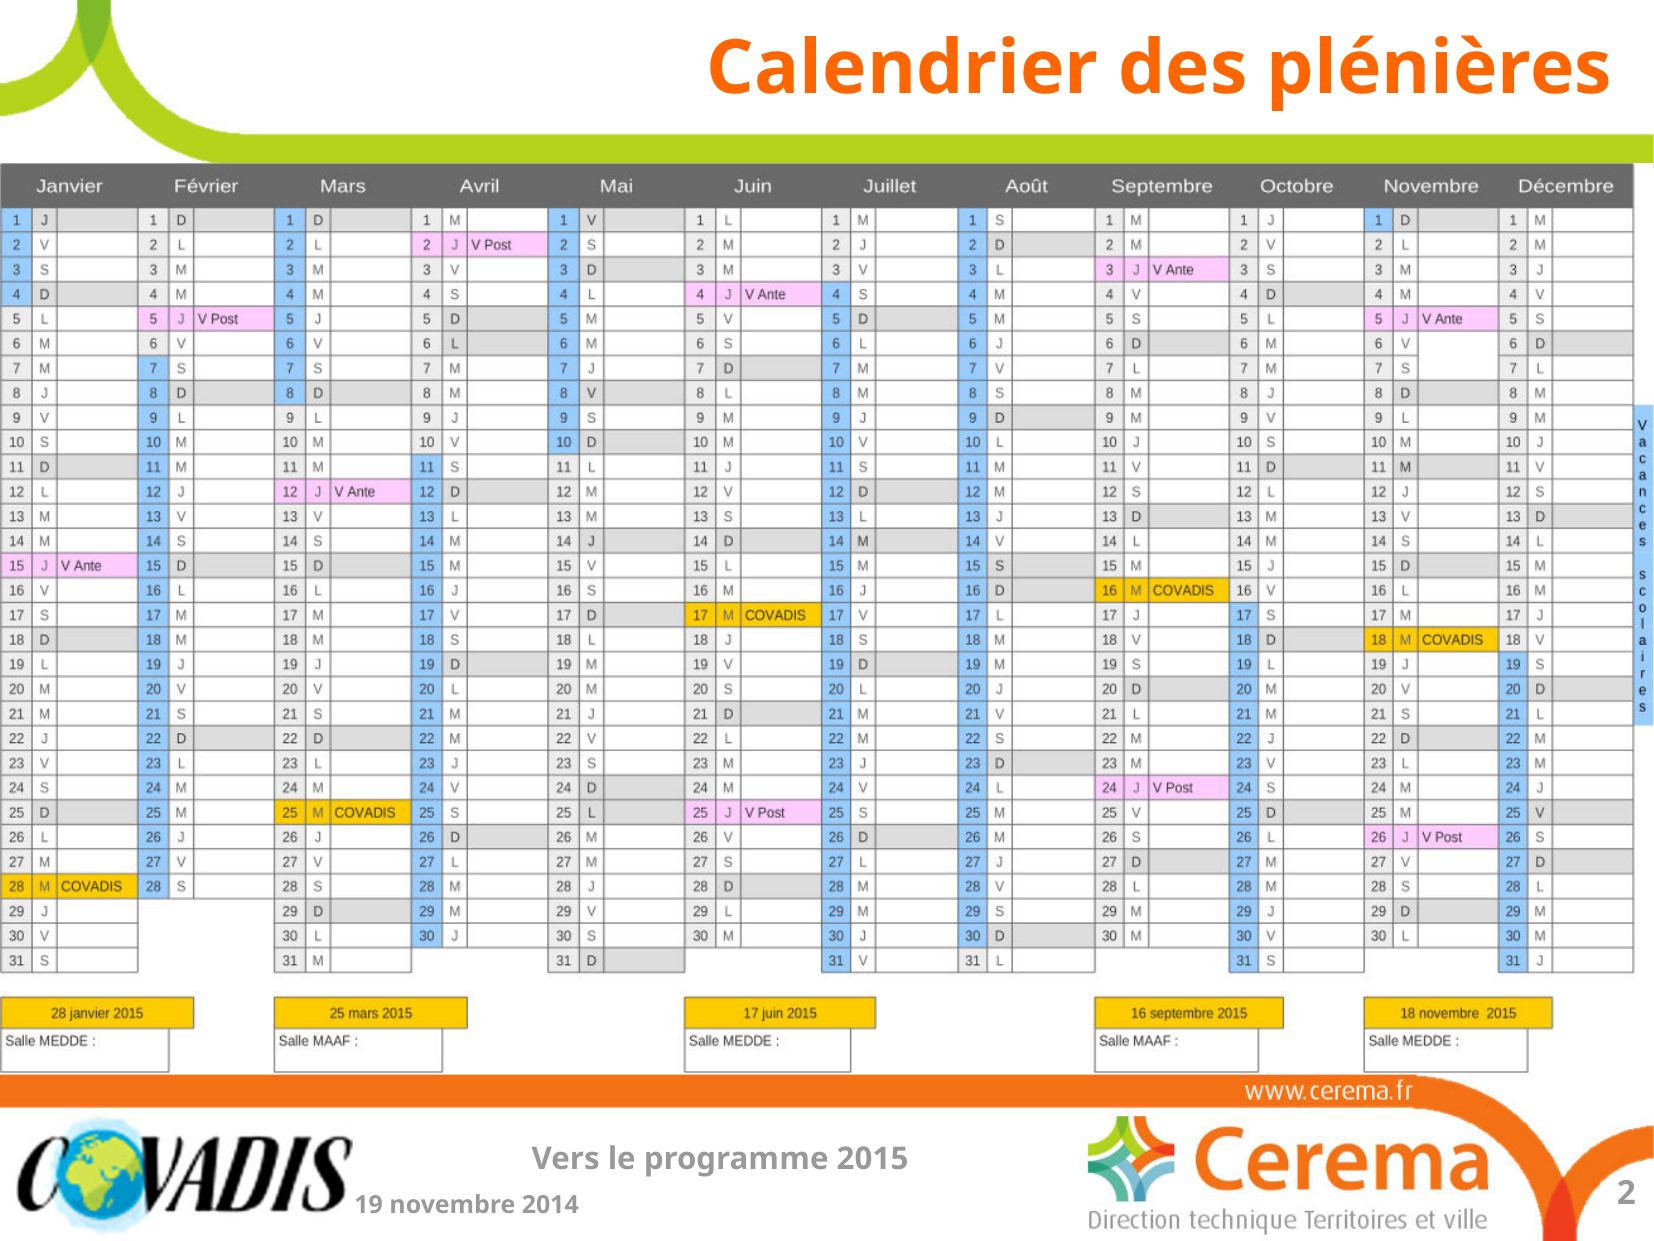

# Calendrier des plénières
Vers le programme 2015
2
19 novembre 2014